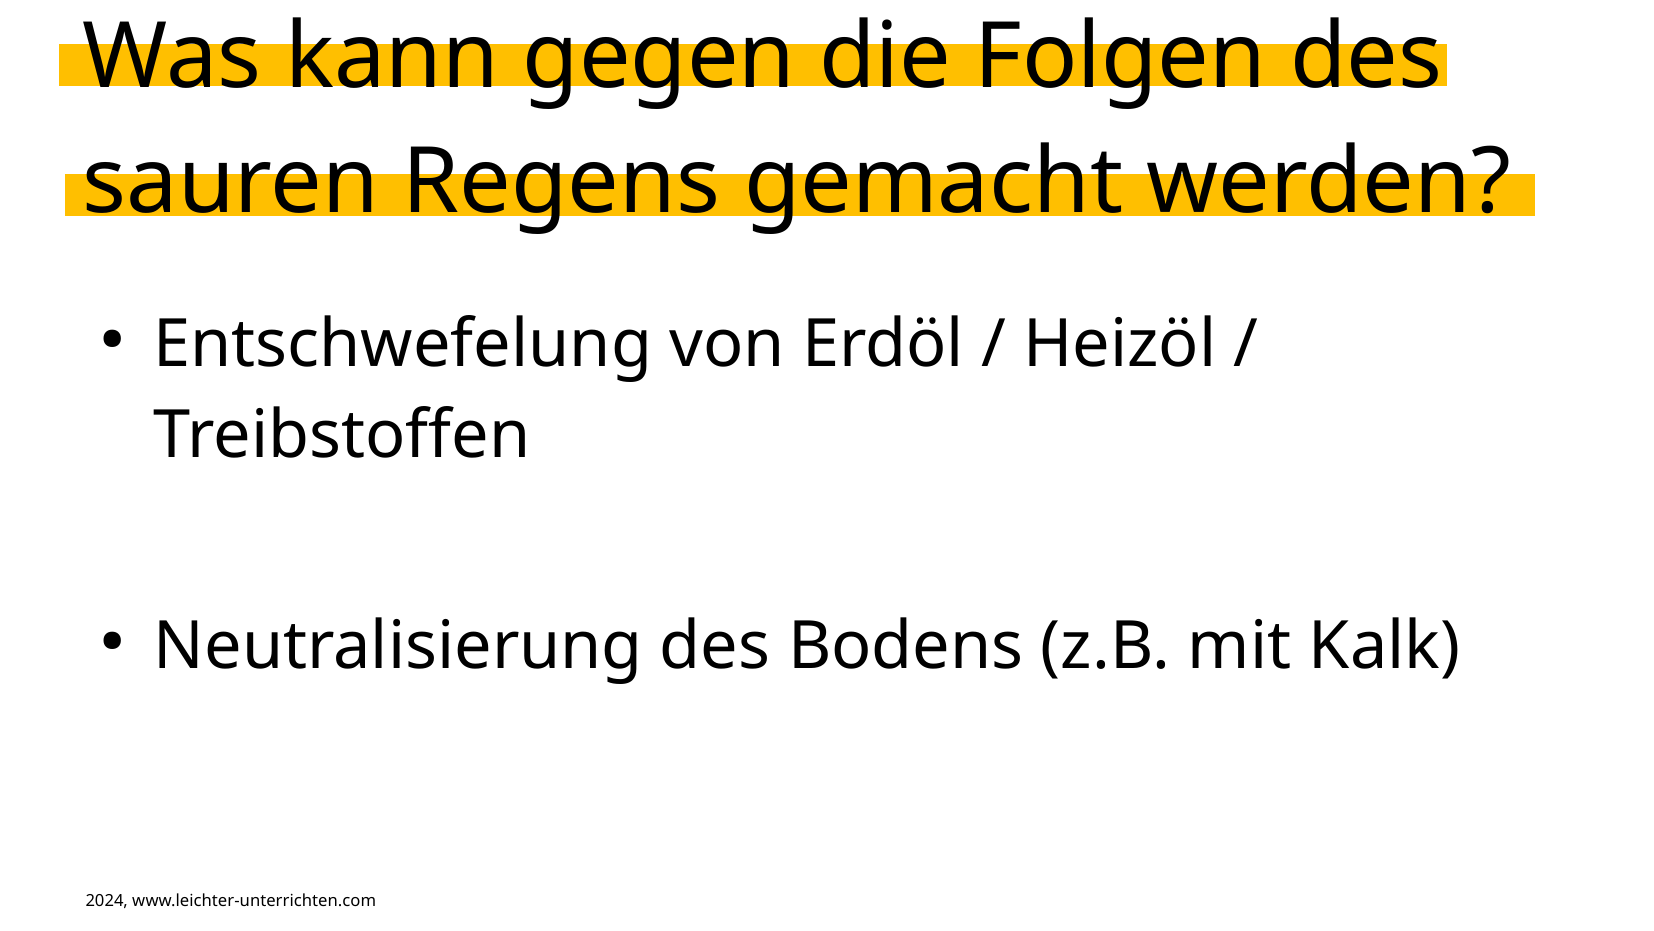

# Was kann gegen die Folgen des sauren Regens gemacht werden?
Entschwefelung von Erdöl / Heizöl / Treibstoffen
Neutralisierung des Bodens (z.B. mit Kalk)